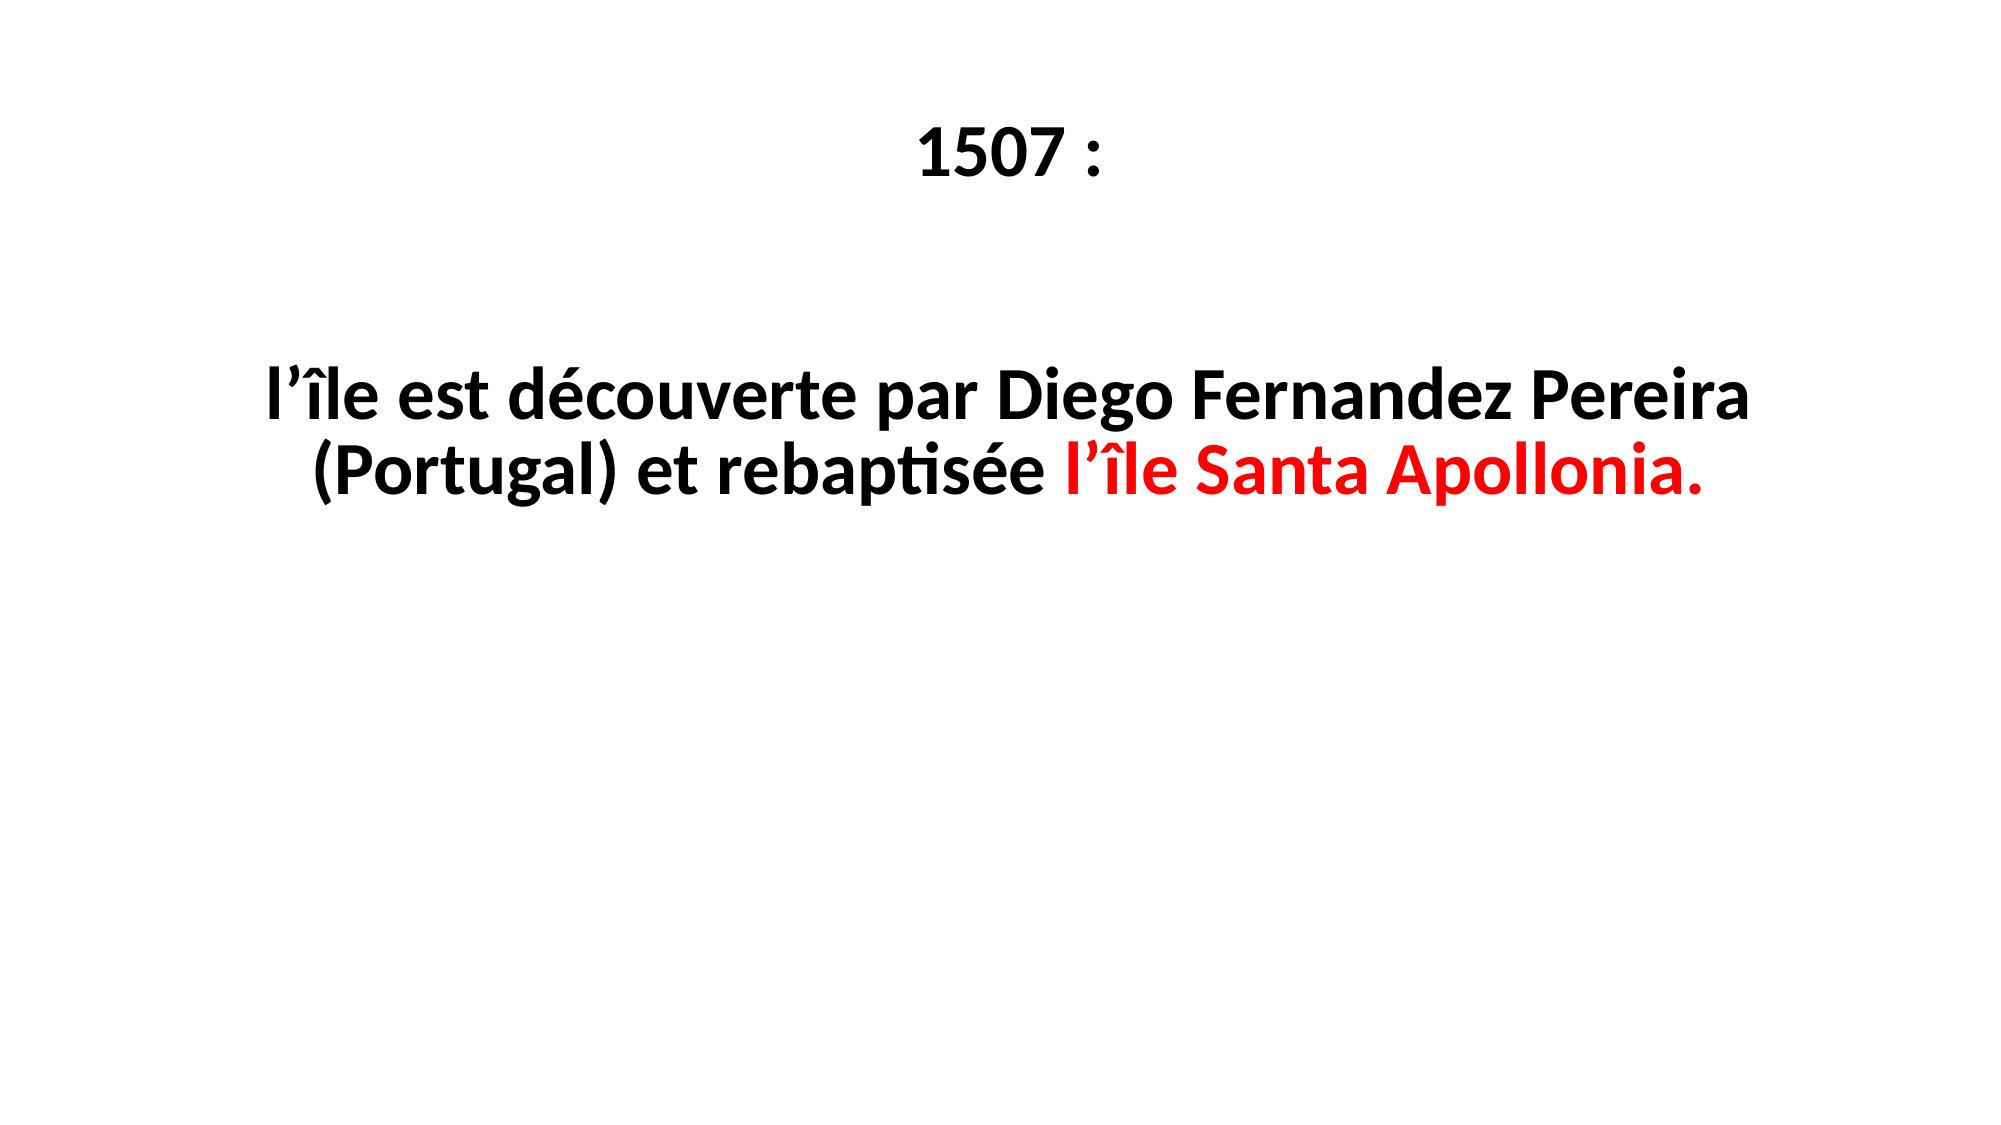

1507 :
l’île est découverte par Diego Fernandez Pereira (Portugal) et rebaptisée l’île Santa Apollonia.